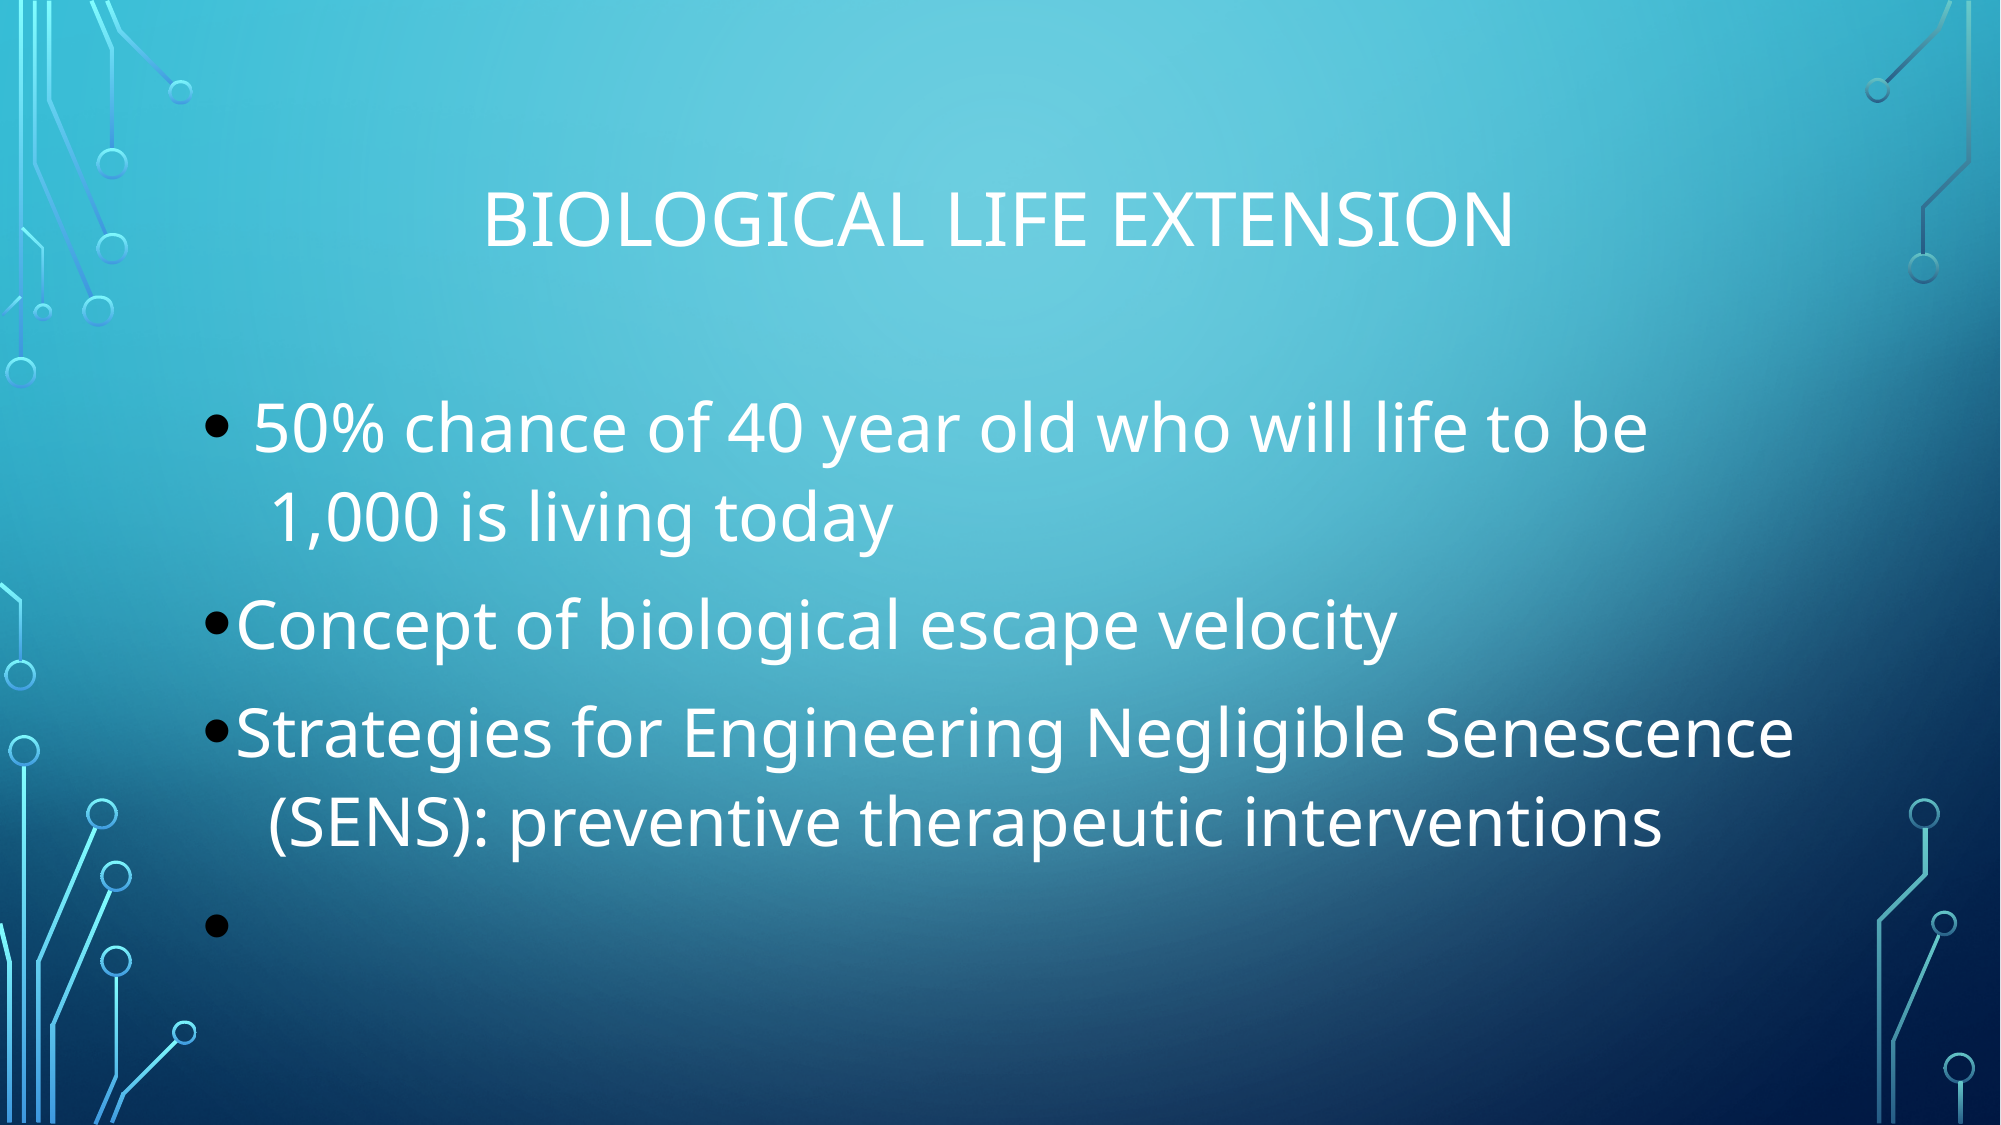

# Biological Life Extension
 50% chance of 40 year old who will life to be 1,000 is living today
Concept of biological escape velocity
Strategies for Engineering Negligible Senescence (SENS): preventive therapeutic interventions